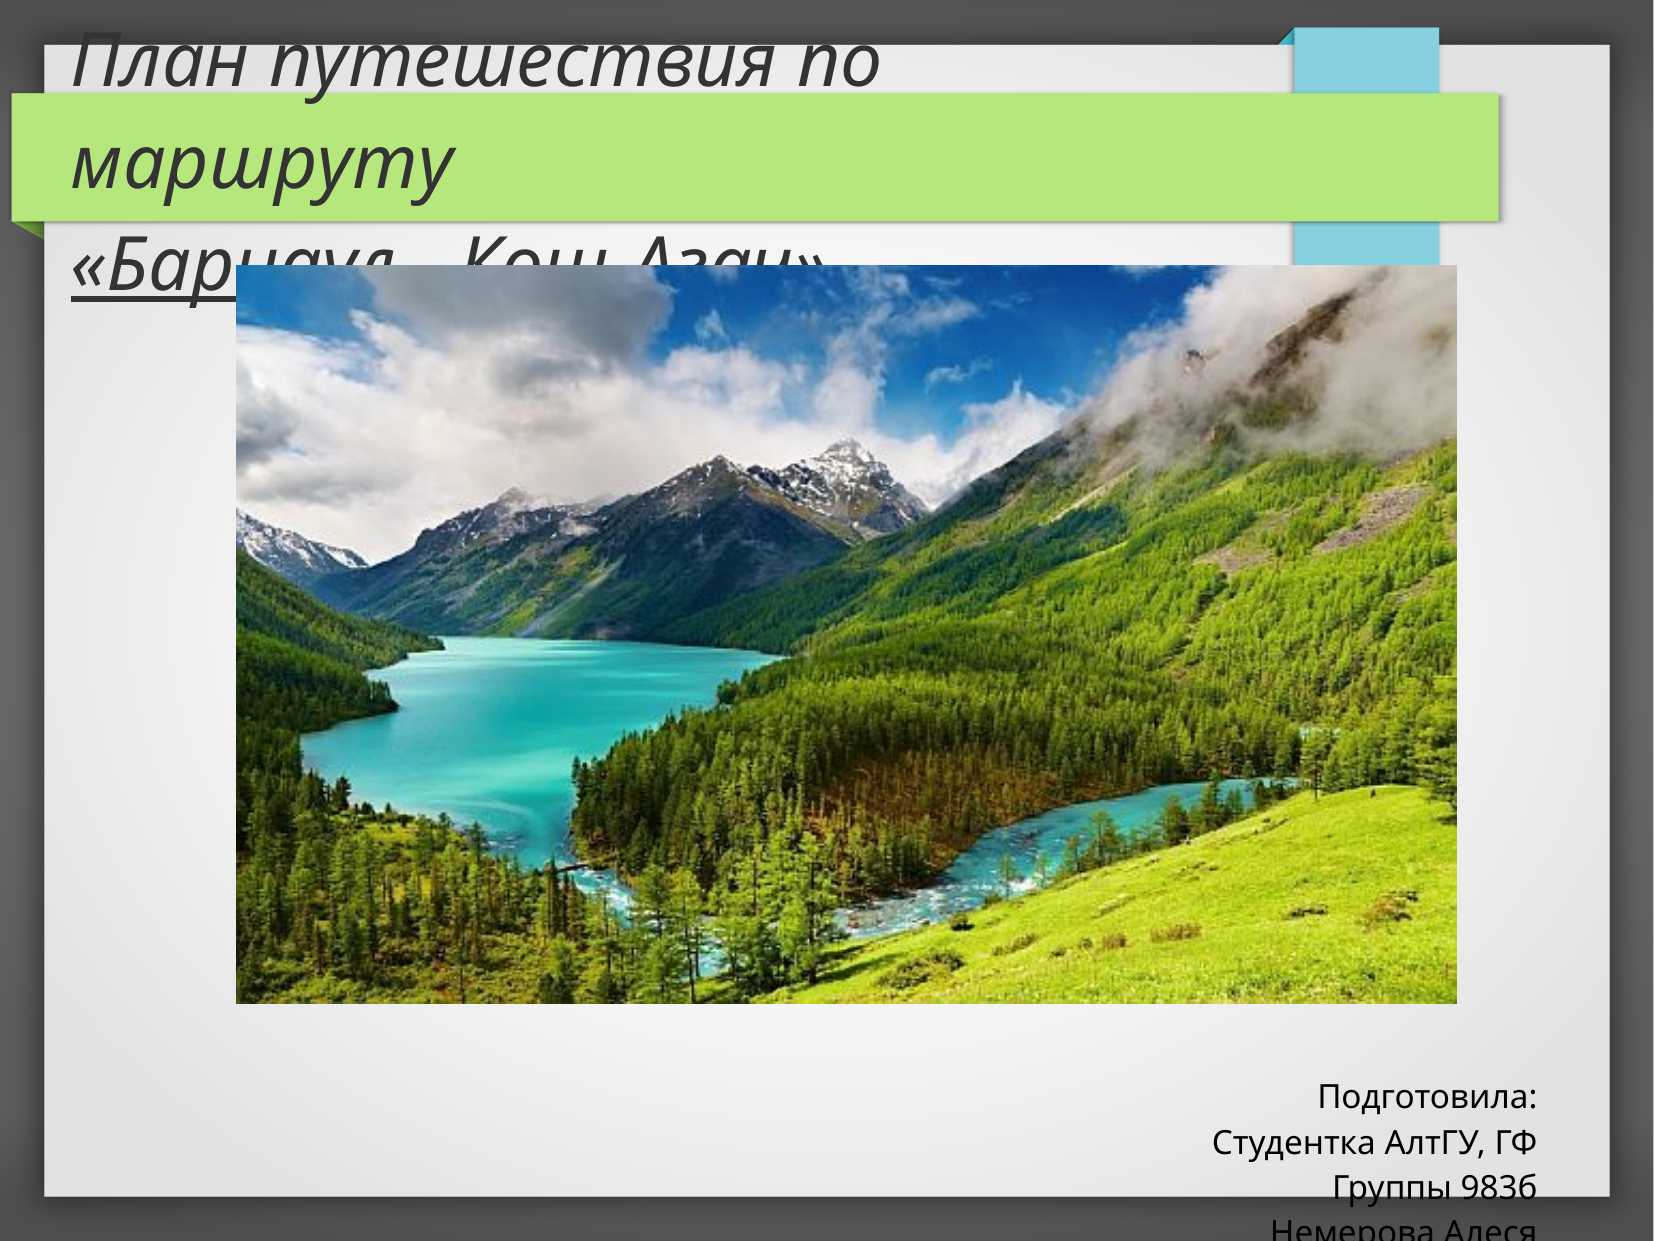

# План путешествия по маршруту «Барнаул - Кош-Агач»
Подготовила:
Студентка АлтГУ, ГФ
Группы 983б
Немерова Алеся